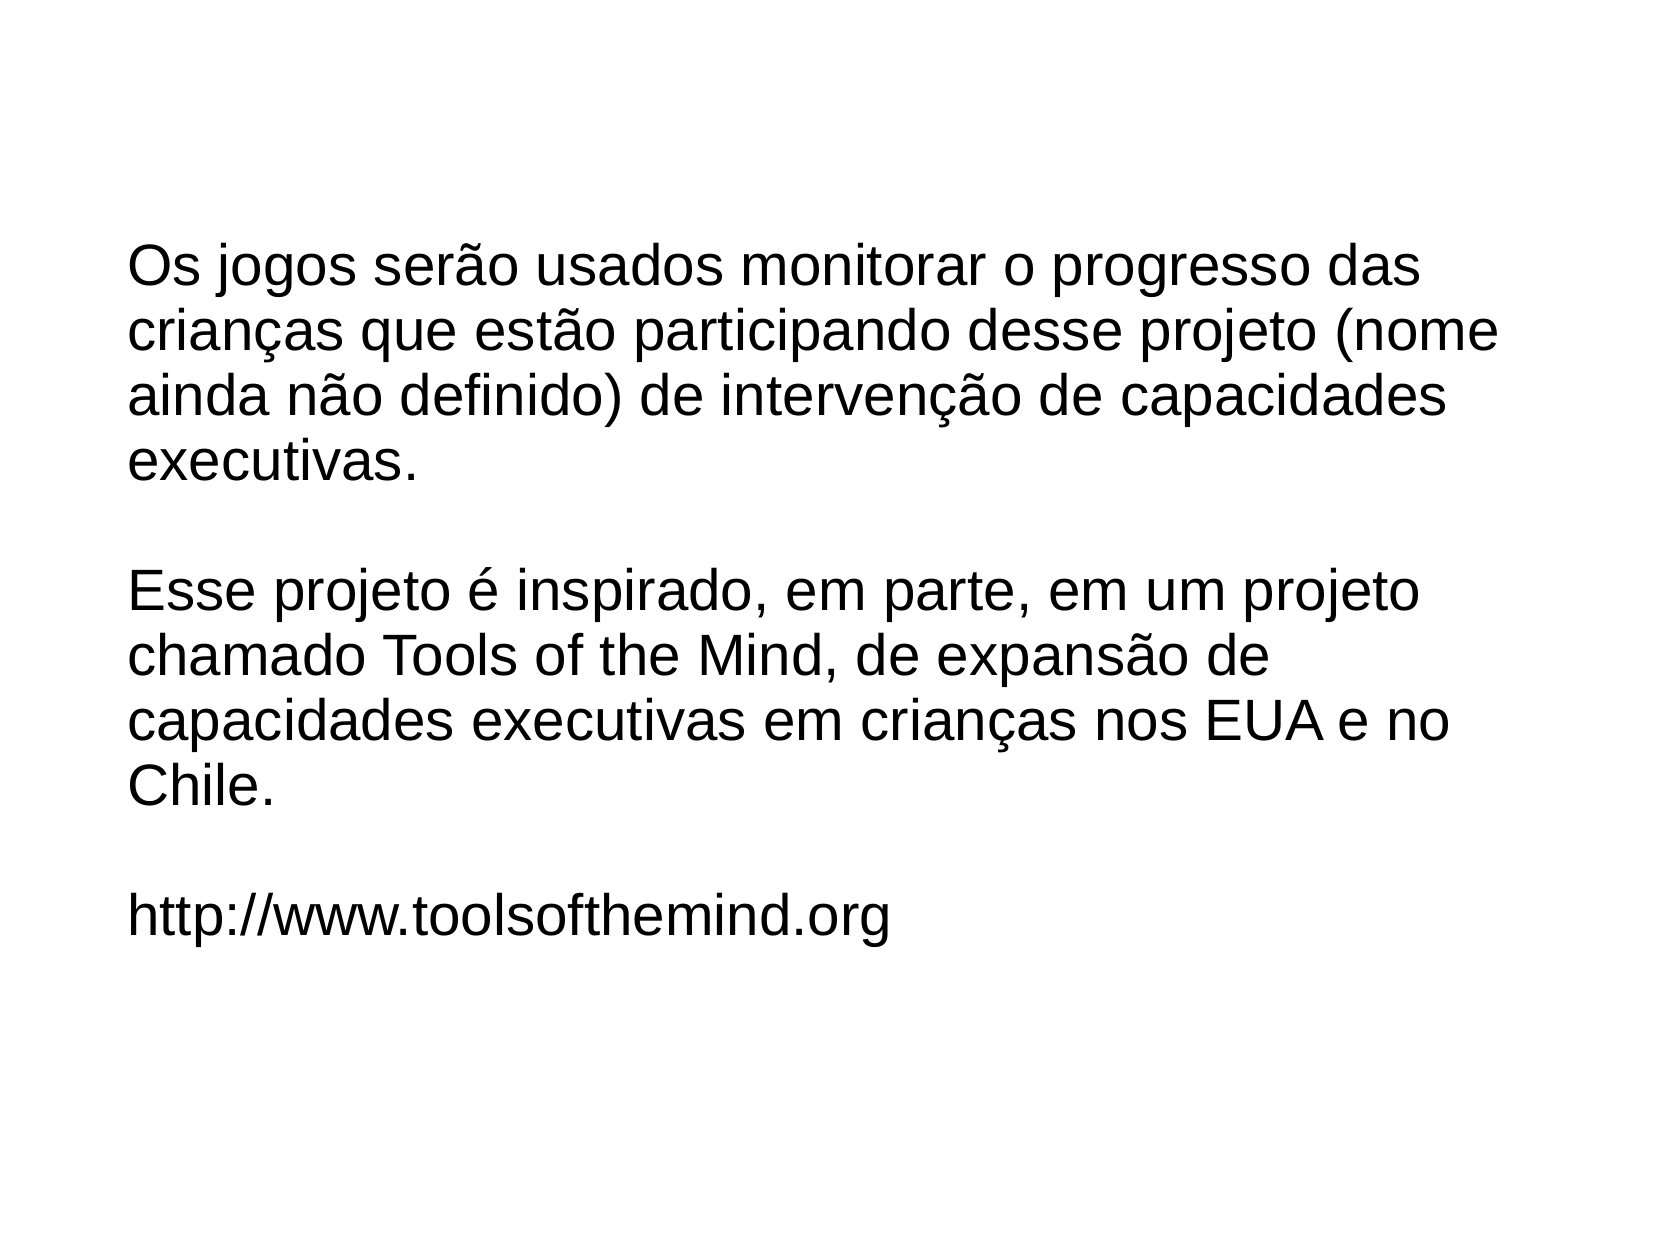

Os jogos serão usados monitorar o progresso das crianças que estão participando desse projeto (nome ainda não definido) de intervenção de capacidades executivas.
Esse projeto é inspirado, em parte, em um projeto chamado Tools of the Mind, de expansão de capacidades executivas em crianças nos EUA e no Chile.
http://www.toolsofthemind.org